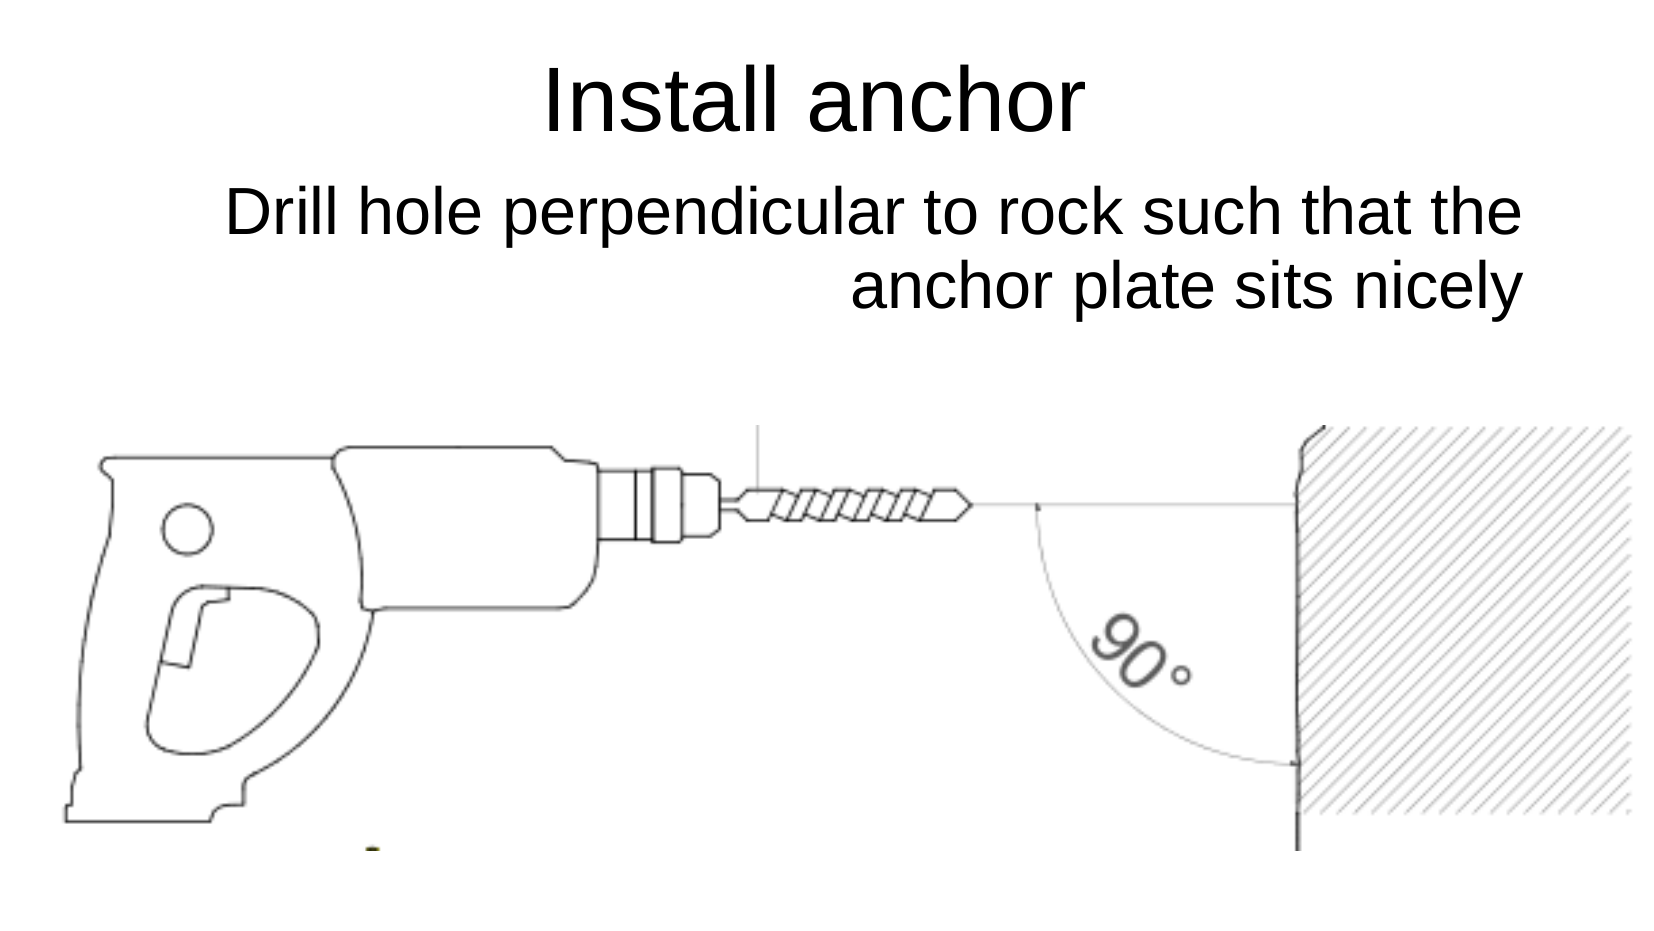

# Install anchor
Drill hole perpendicular to rock such that the anchor plate sits nicely